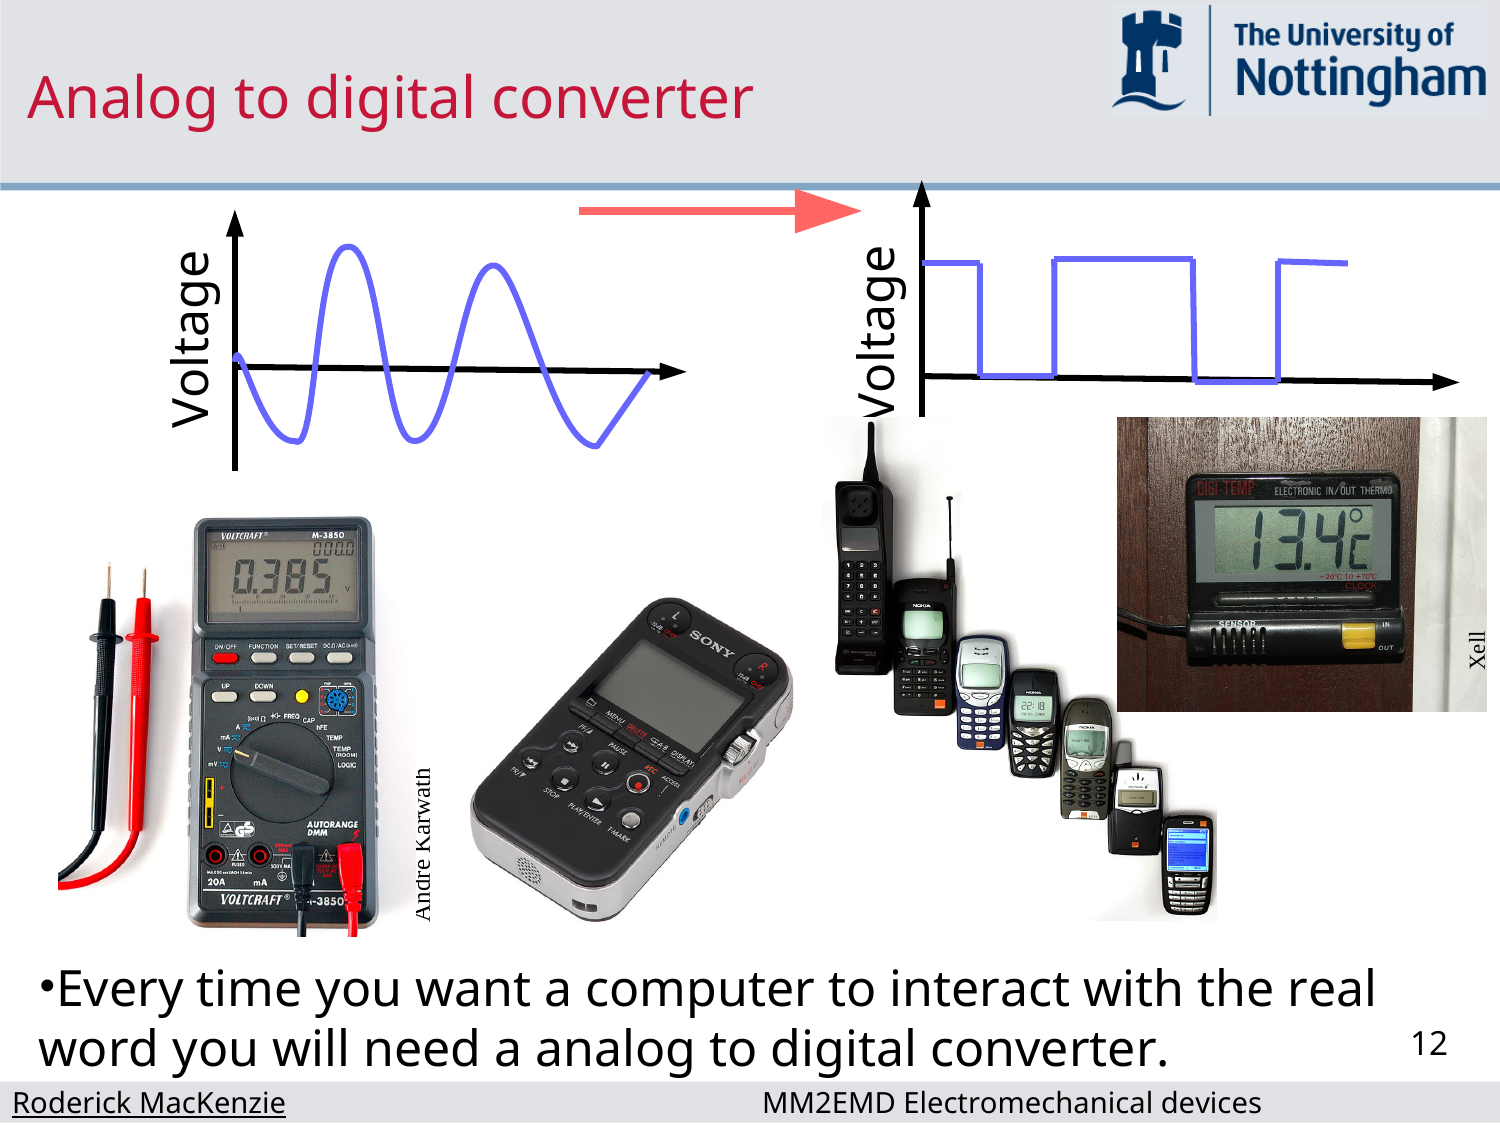

# Analog to digital converter
Voltage
Voltage
Xell
André Karwath
Every time you want a computer to interact with the real word you will need a analog to digital converter.